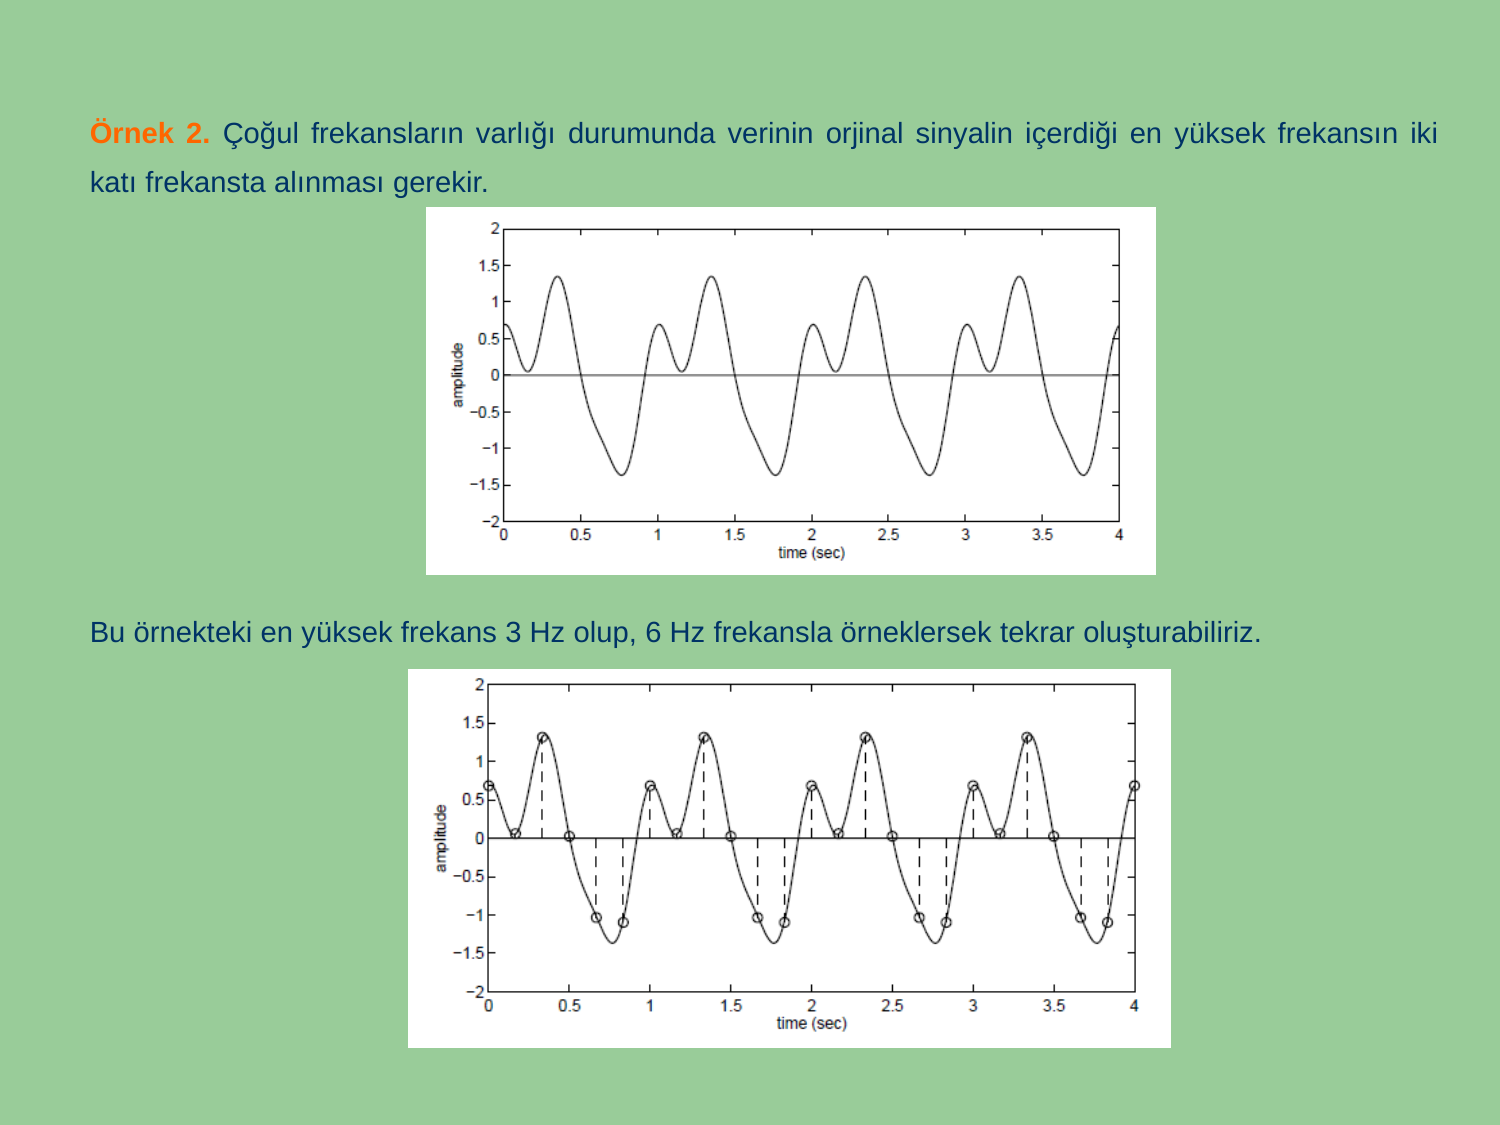

Örnek 2. Çoğul frekansların varlığı durumunda verinin orjinal sinyalin içerdiği en yüksek frekansın iki katı frekansta alınması gerekir.
Bu örnekteki en yüksek frekans 3 Hz olup, 6 Hz frekansla örneklersek tekrar oluşturabiliriz.